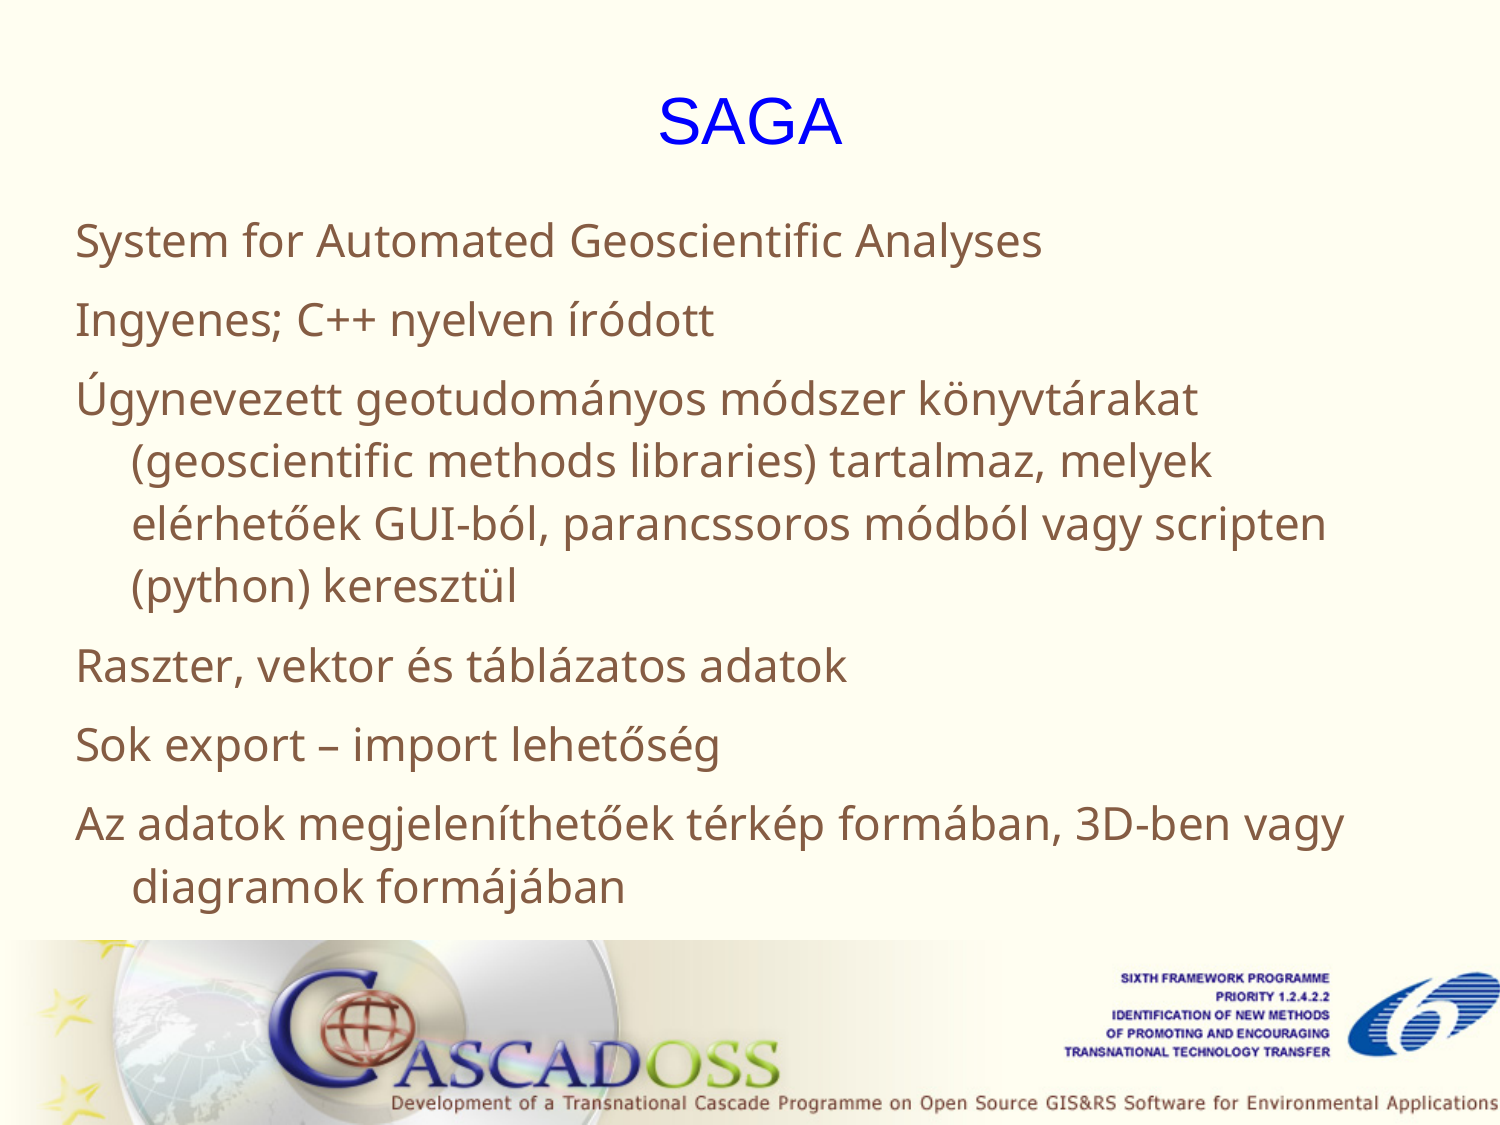

# SAGA
System for Automated Geoscientific Analyses
Ingyenes; C++ nyelven íródott
Úgynevezett geotudományos módszer könyvtárakat (geoscientific methods libraries) tartalmaz, melyek elérhetőek GUI-ból, parancssoros módból vagy scripten (python) keresztül
Raszter, vektor és táblázatos adatok
Sok export – import lehetőség
Az adatok megjeleníthetőek térkép formában, 3D-ben vagy diagramok formájában